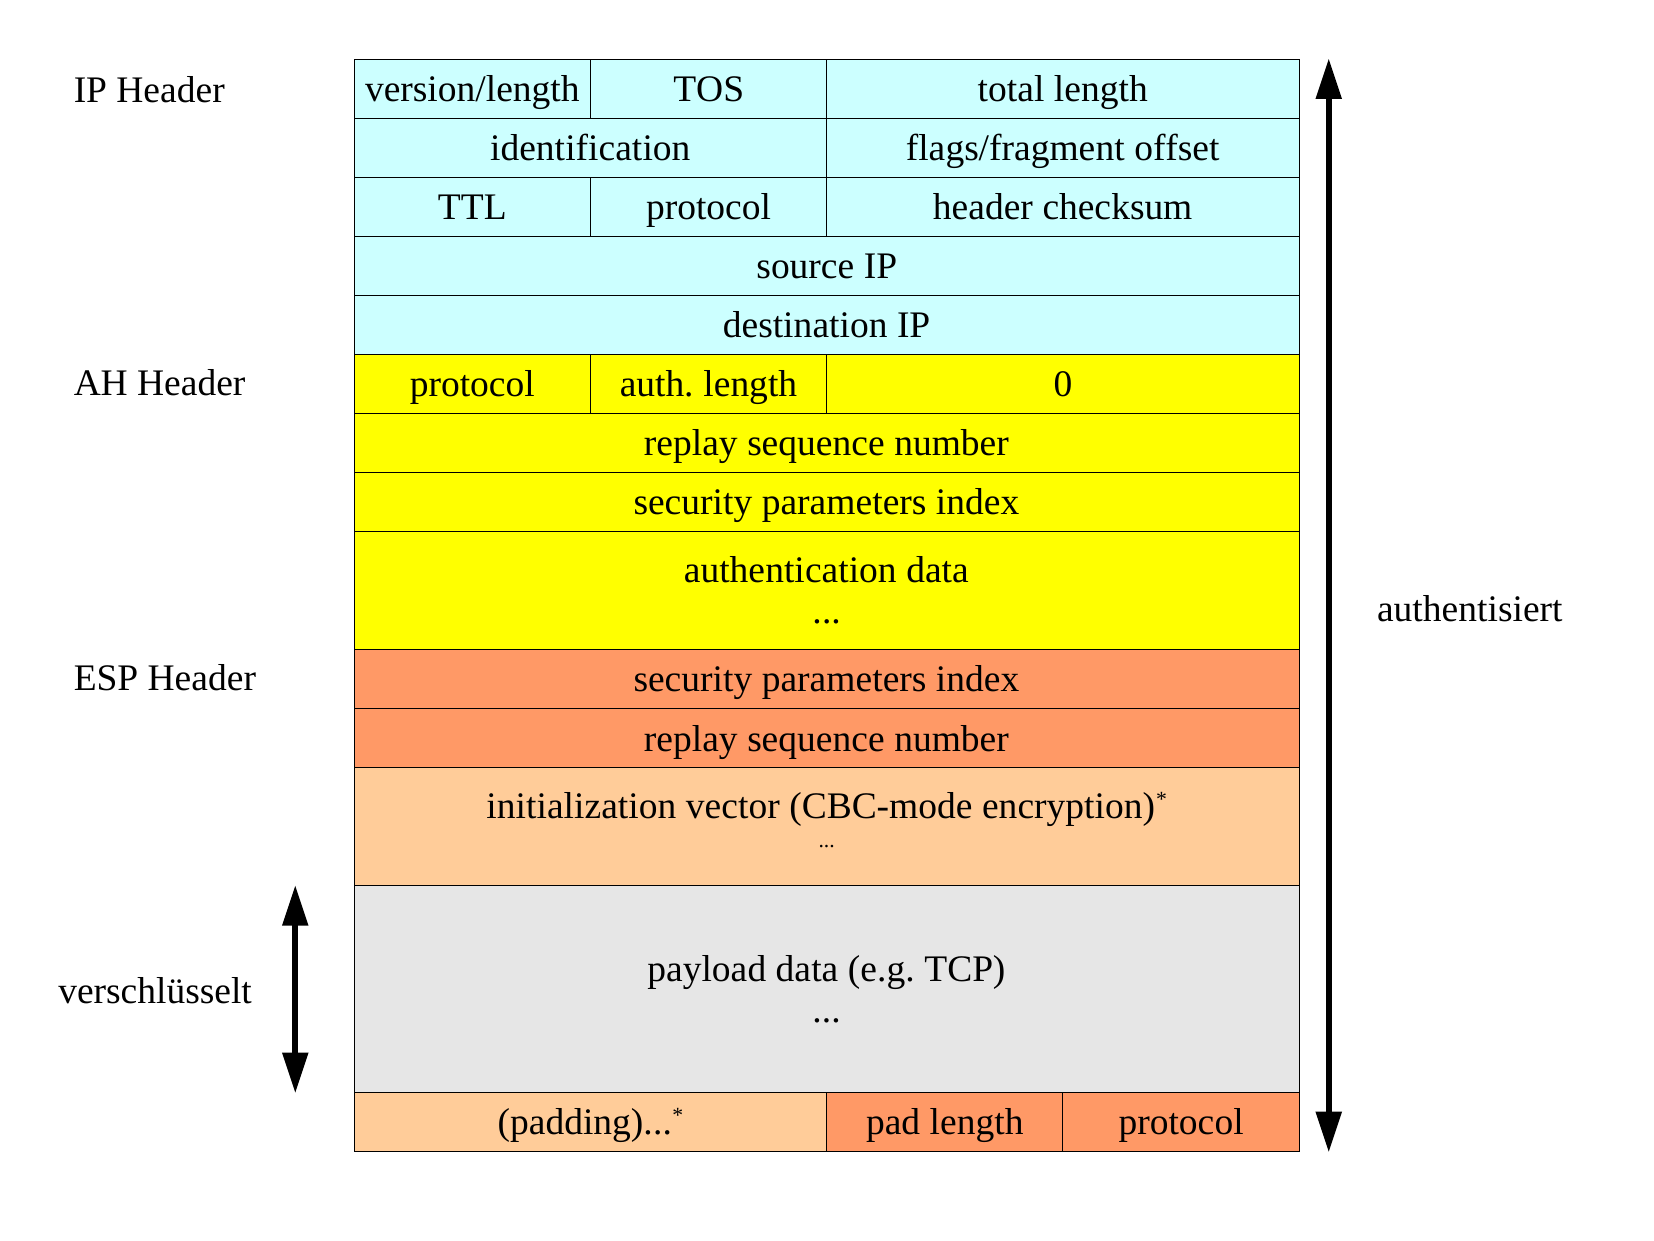

version/length
TOS
total length
identification
flags/fragment offset
TTL
protocol
header checksum
source IP
destination IP
authentisiert
IP Header
IPv4 Header
AH Header
protocol
auth. length
0
replay sequence number
security parameters index
authentication data
...
ESP Header
security parameters index
replay sequence number
initialization vector (CBC-mode encryption)*
...
payload data (e.g. TCP)
...
(padding)...*
pad length
protocol
verschlüsselt